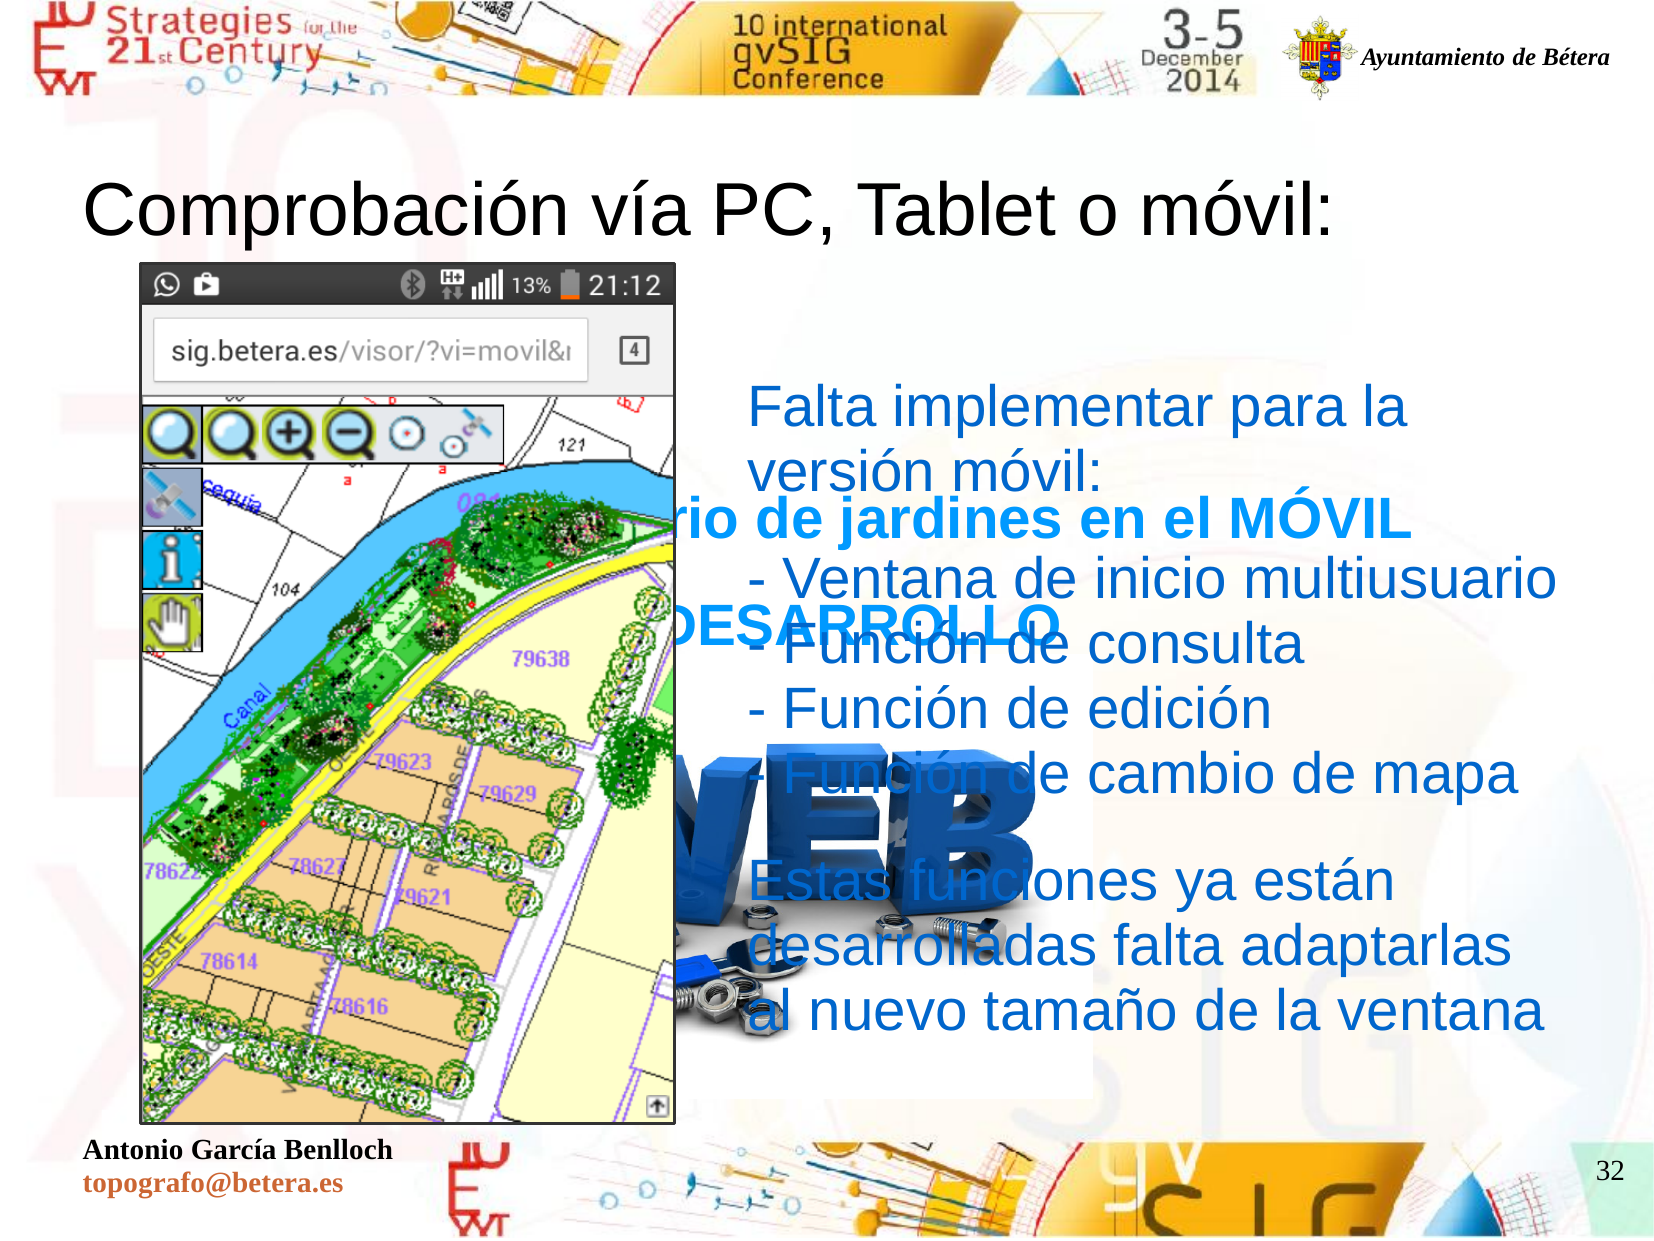

# Comprobación vía PC, Tablet o móvil:
Falta implementar para la versión móvil:
- Ventana de inicio multiusuario
- Función de consulta
- Función de edición
- Función de cambio de mapa
Estas funciones ya están desarrolladas falta adaptarlas al nuevo tamaño de la ventana
Vista del inventario de jardines en el MÓVIL
EN DESARROLLO
32